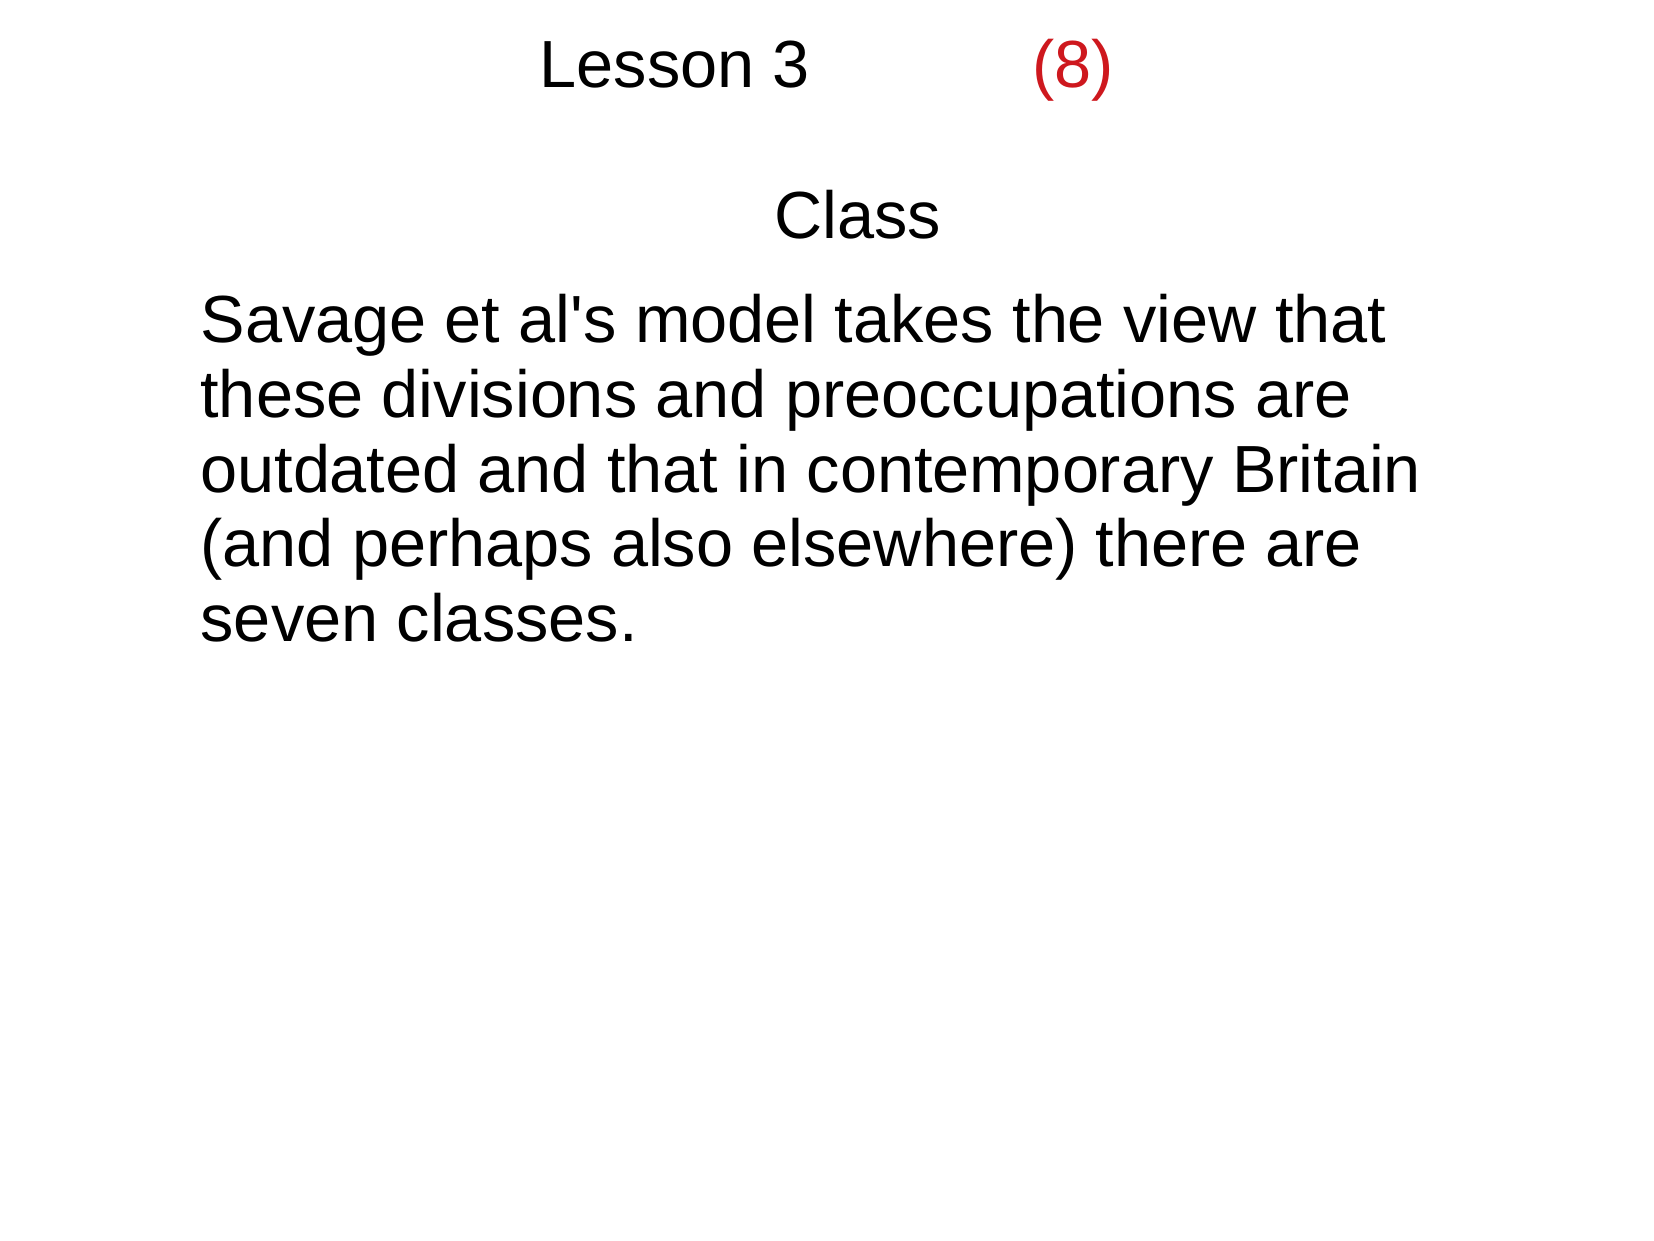

# Lesson 3 (8)
Class
Savage et al's model takes the view that these divisions and preoccupations are outdated and that in contemporary Britain (and perhaps also elsewhere) there are seven classes.